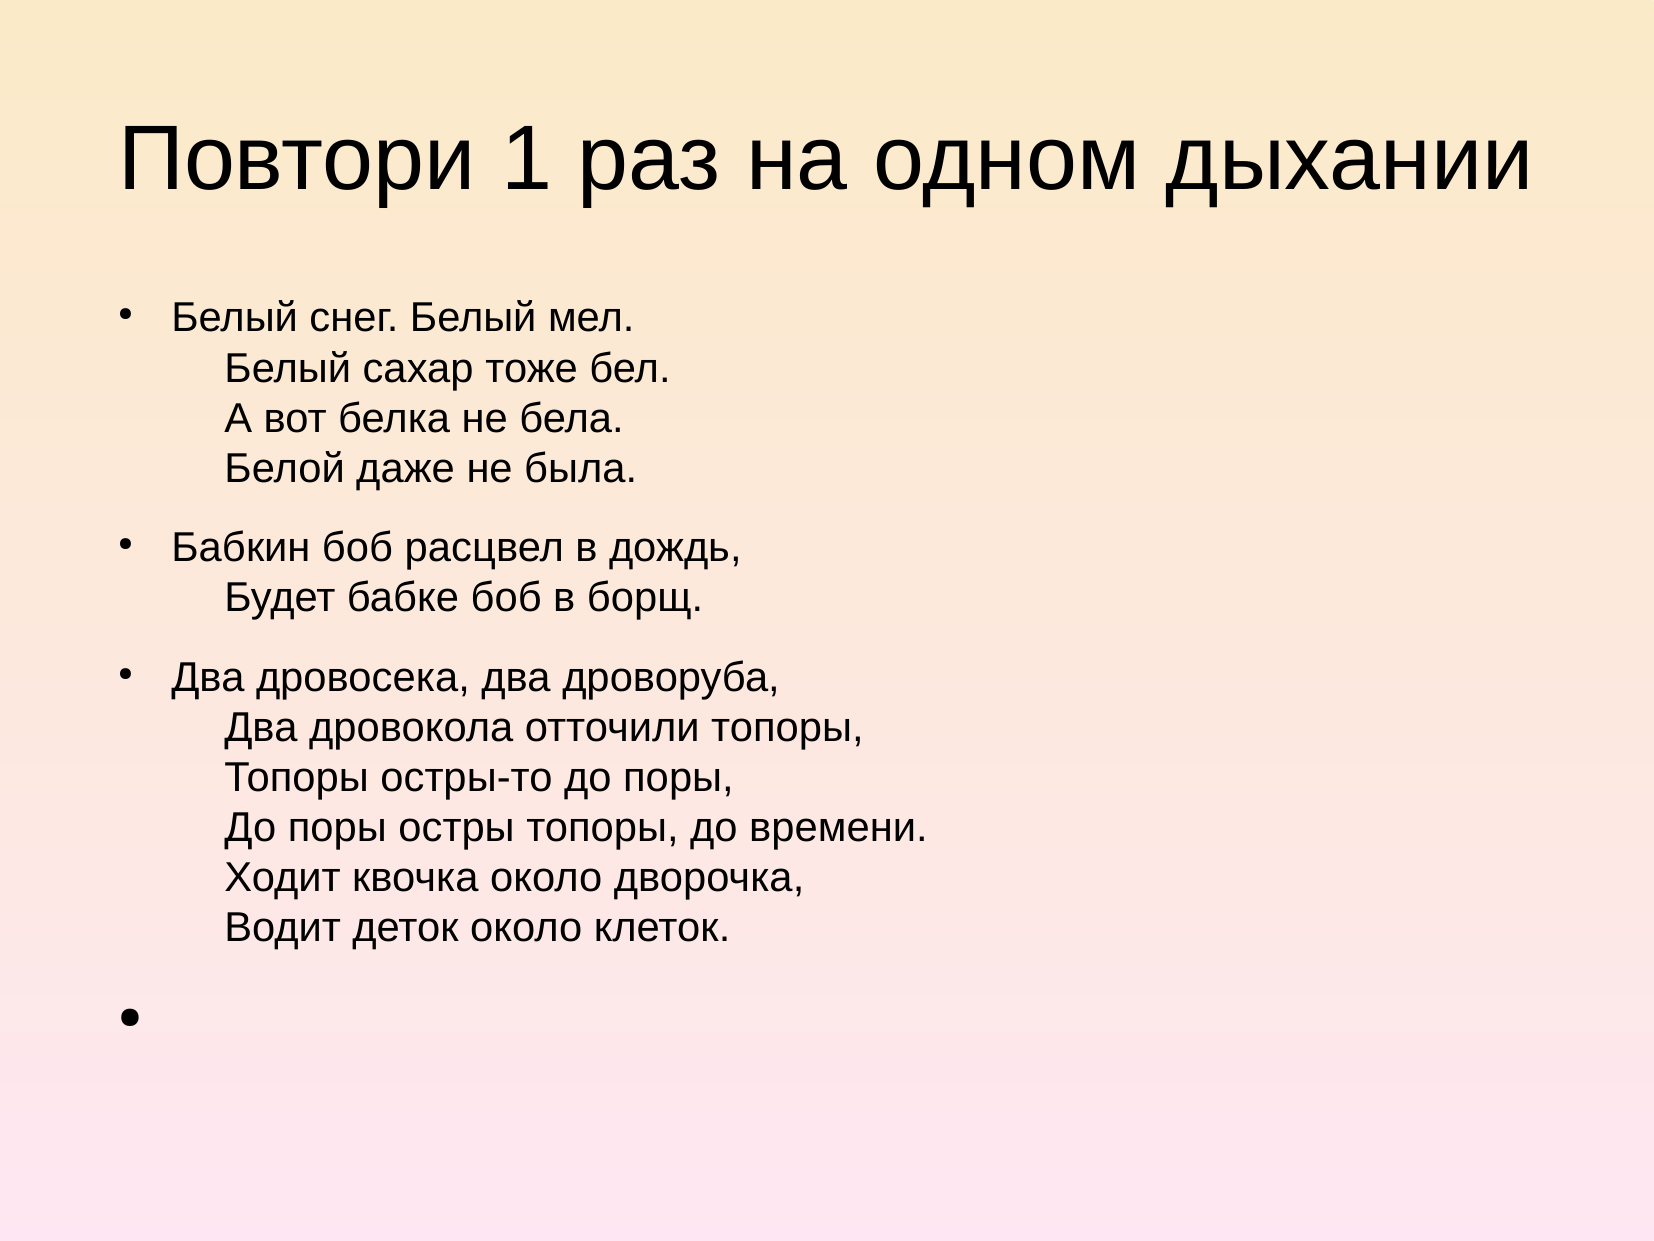

# Повтори 1 раз на одном дыхании
Белый снег. Белый мел.
Белый сахар тоже бел.
А вот белка не бела.
Белой даже не была.
Бабкин боб расцвел в дождь,
Будет бабке боб в борщ.
Два дровосека, два дроворуба,
Два дровокола отточили топоры,
Топоры остры-то до поры,
До поры остры топоры, до времени.
Ходит квочка около дворочка,
Водит деток около клеток.